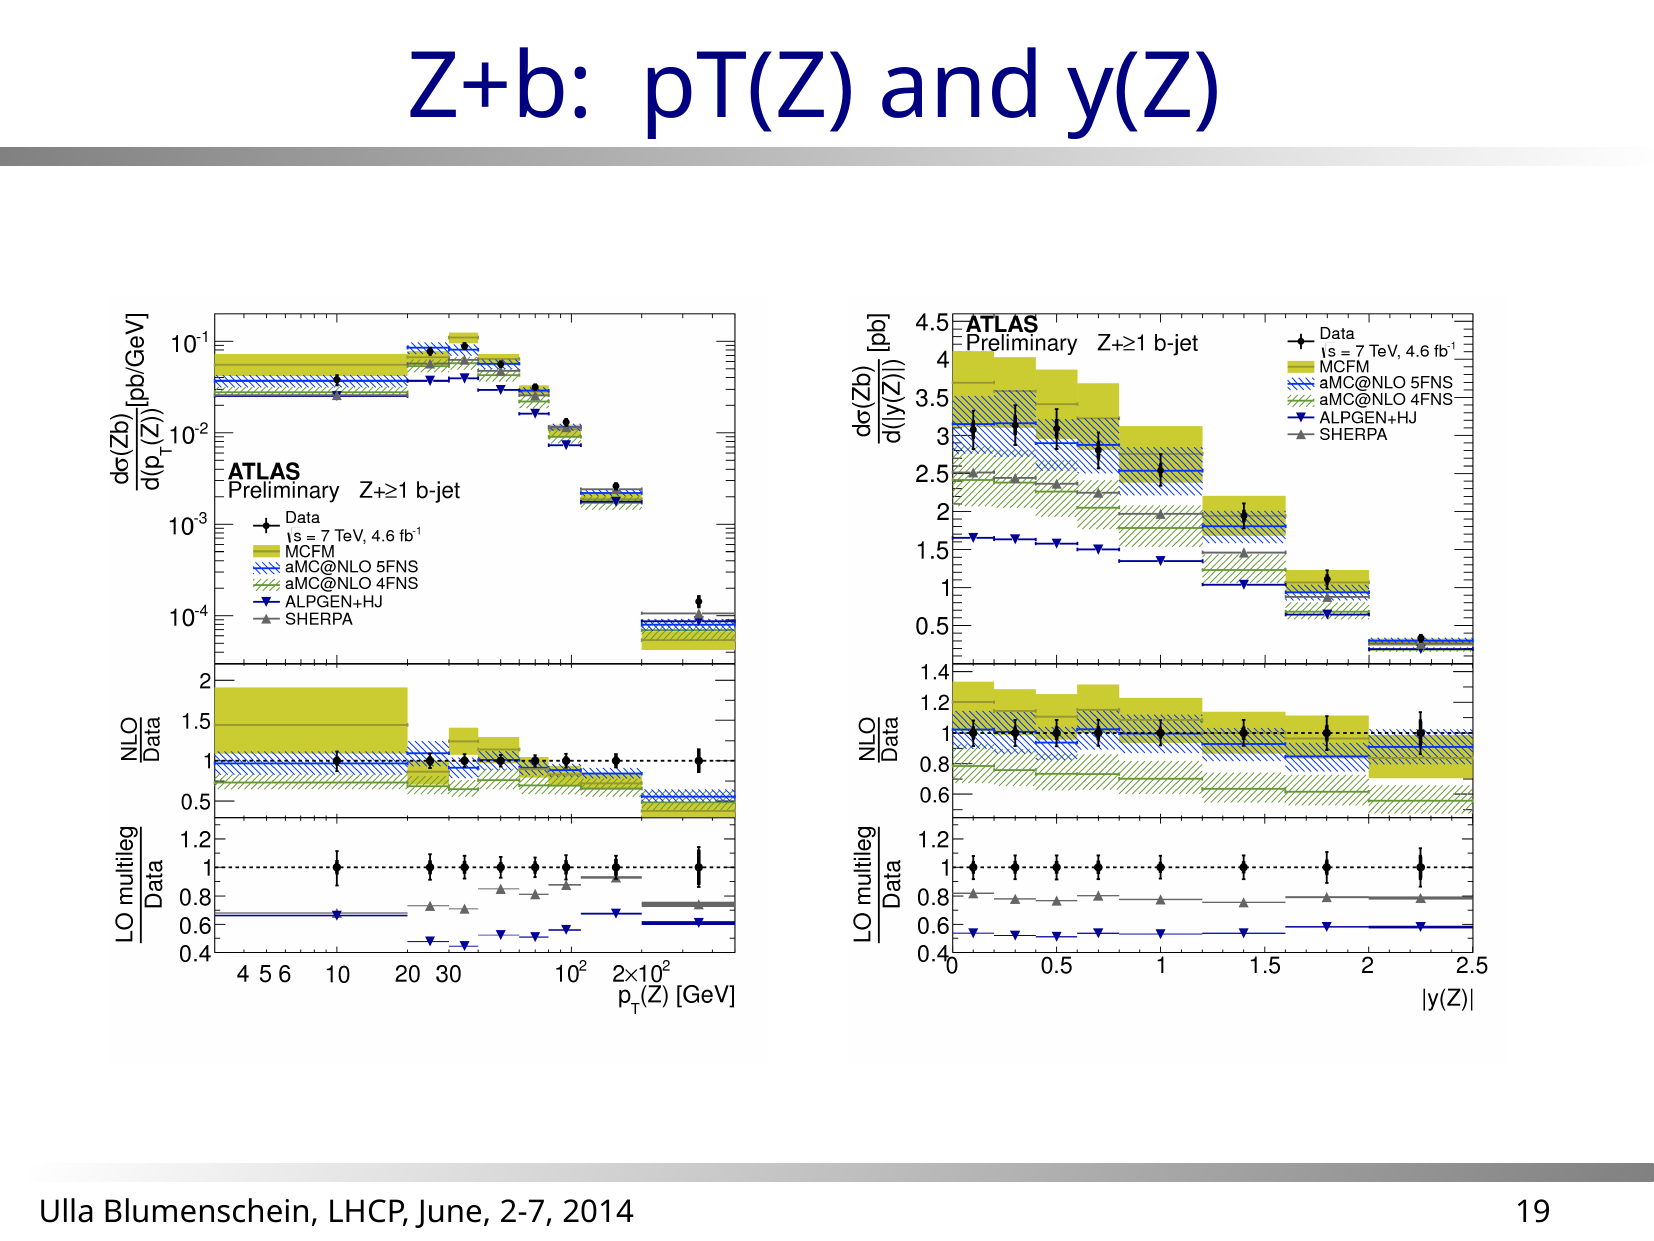

# Z+b: pT(Z) and y(Z)
Ulla Blumenschein, LHCP, June, 2-7, 2014 19